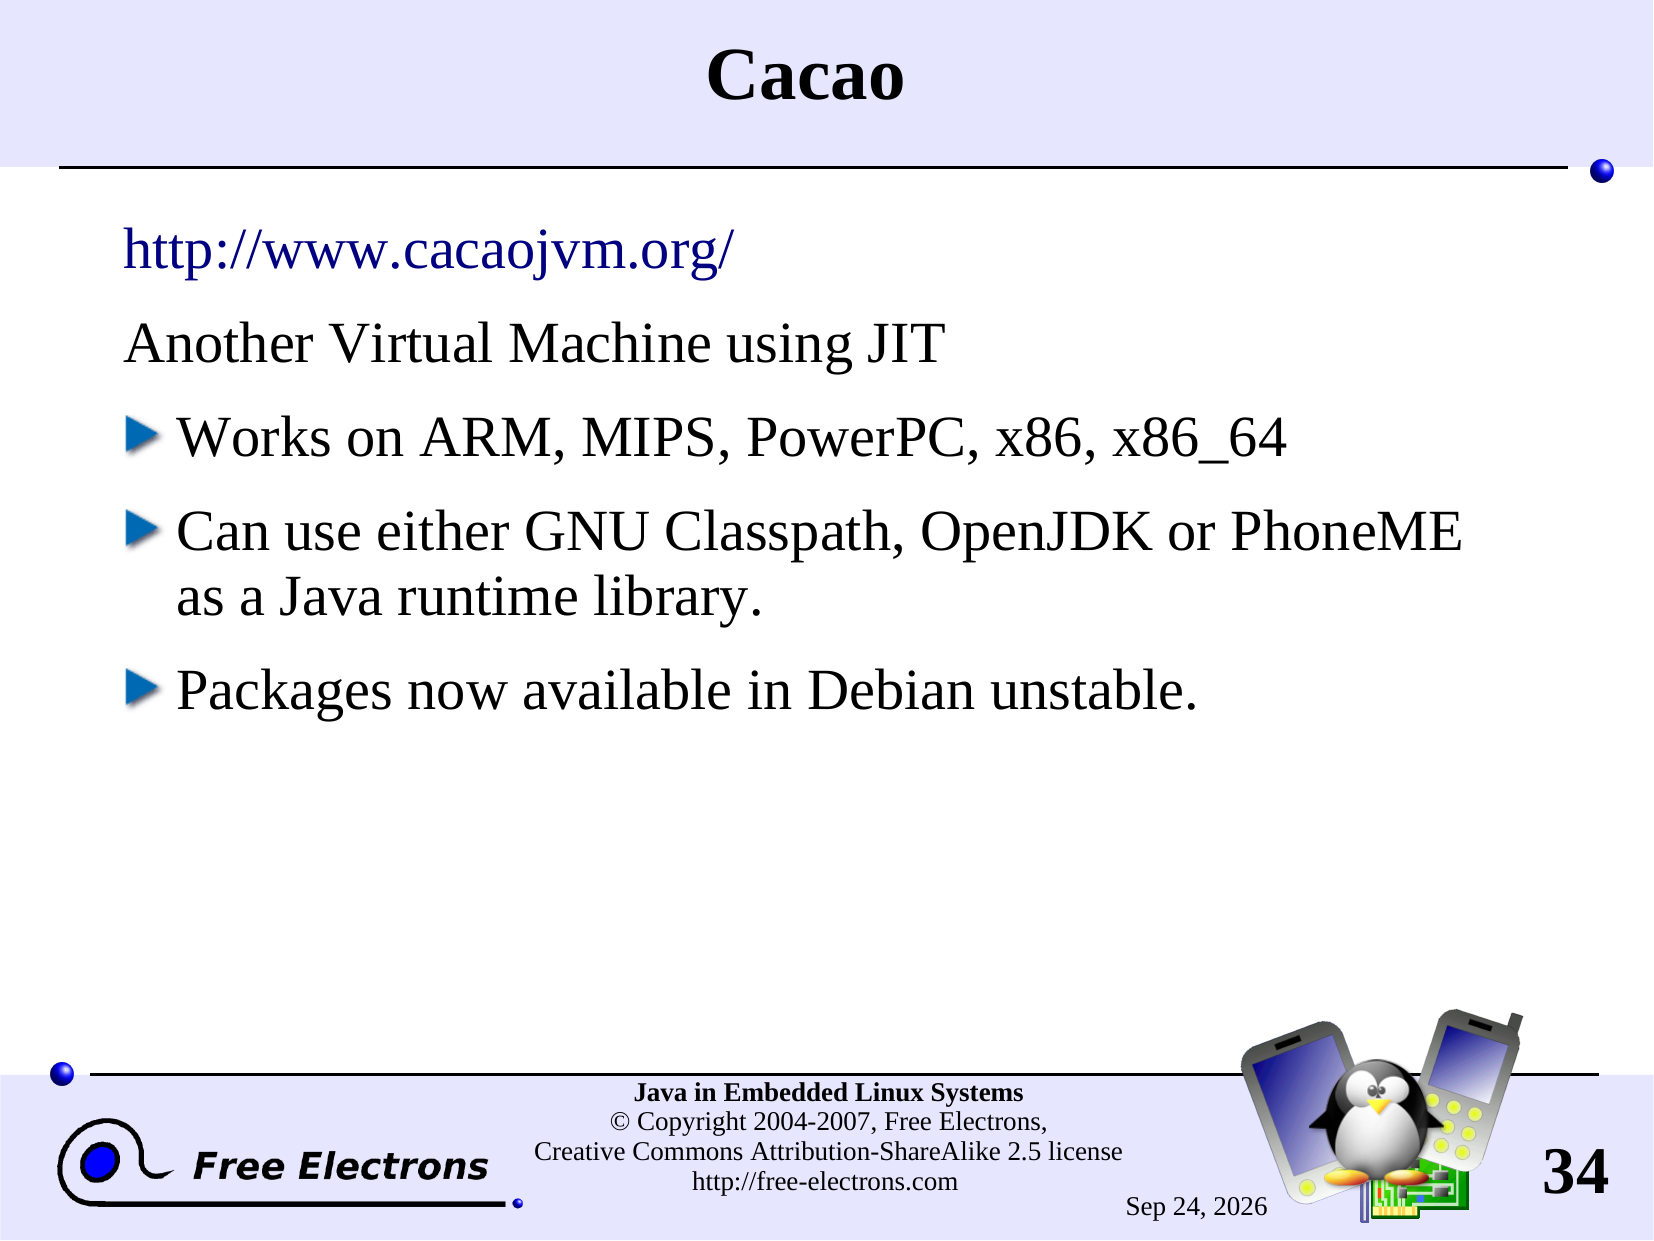

# Cacao
http://www.cacaojvm.org/
Another Virtual Machine using JIT
Works on ARM, MIPS, PowerPC, x86, x86_64
Can use either GNU Classpath, OpenJDK or PhoneME
as a Java runtime library.
Packages now available in Debian unstable.